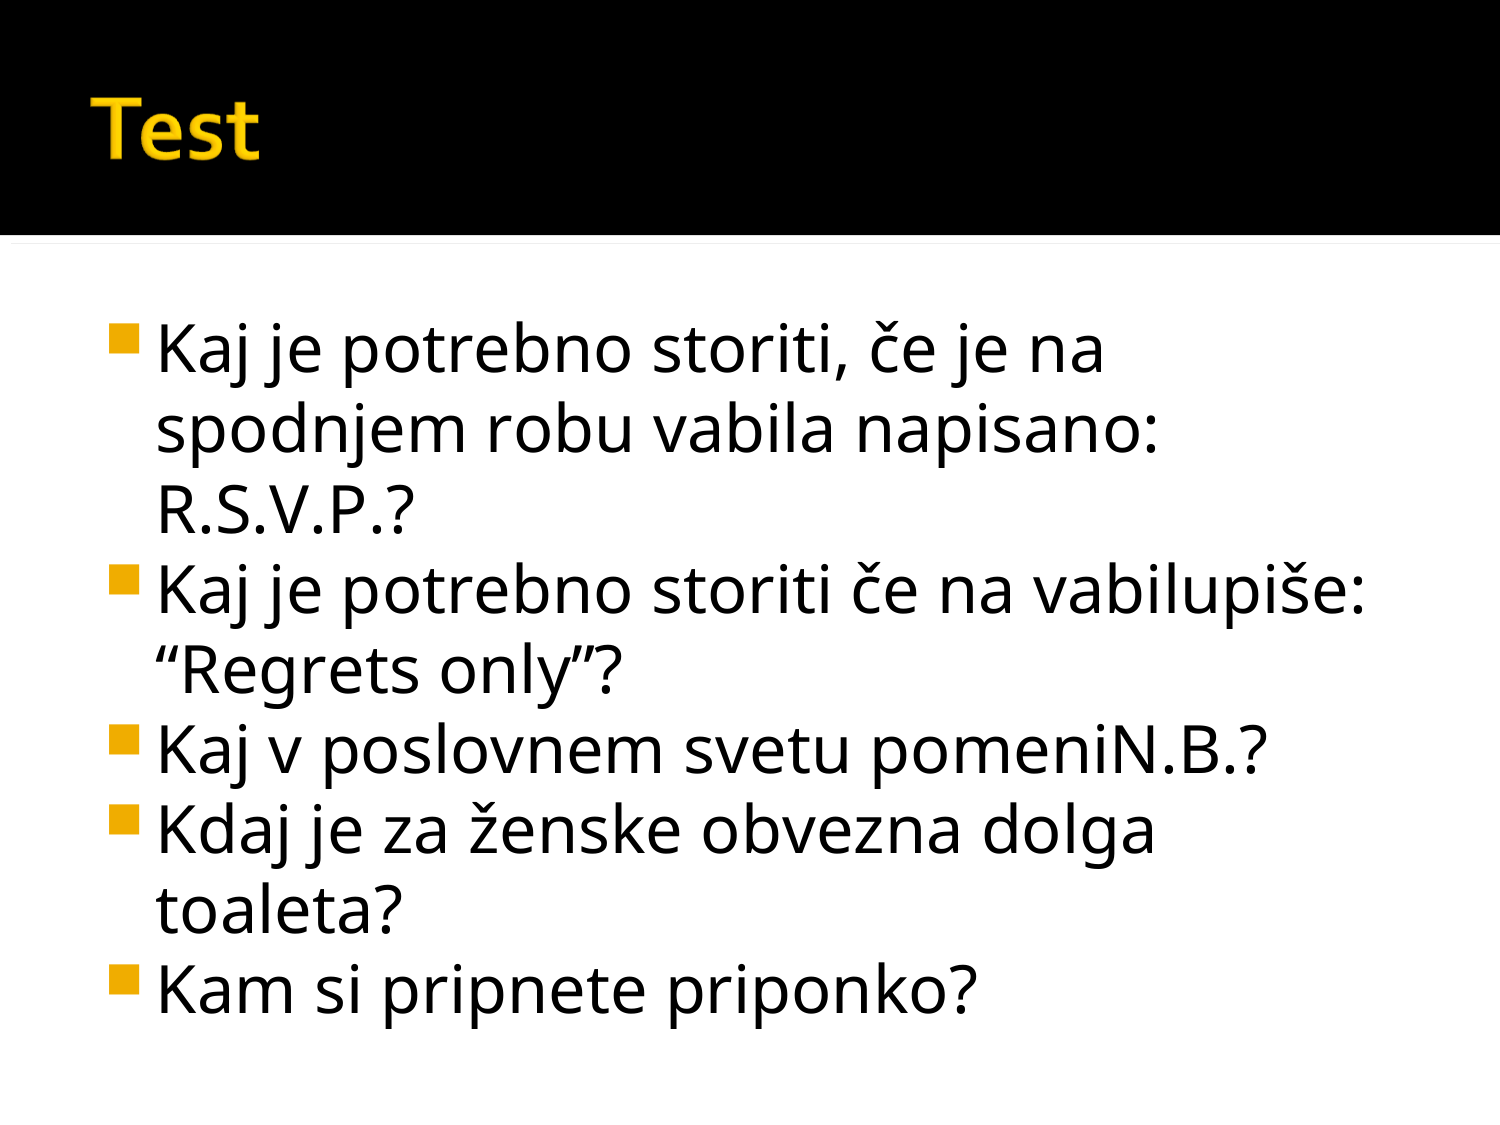

# Kaj je potrebno storiti, če je na spodnjem robu vabila napisano: R.S.V.P.?
Kaj je potrebno storiti če na vabilupiše: “Regrets only”?
Kaj v poslovnem svetu pomeniN.B.?
Kdaj je za ženske obvezna dolga toaleta?
Kam si pripnete priponko?